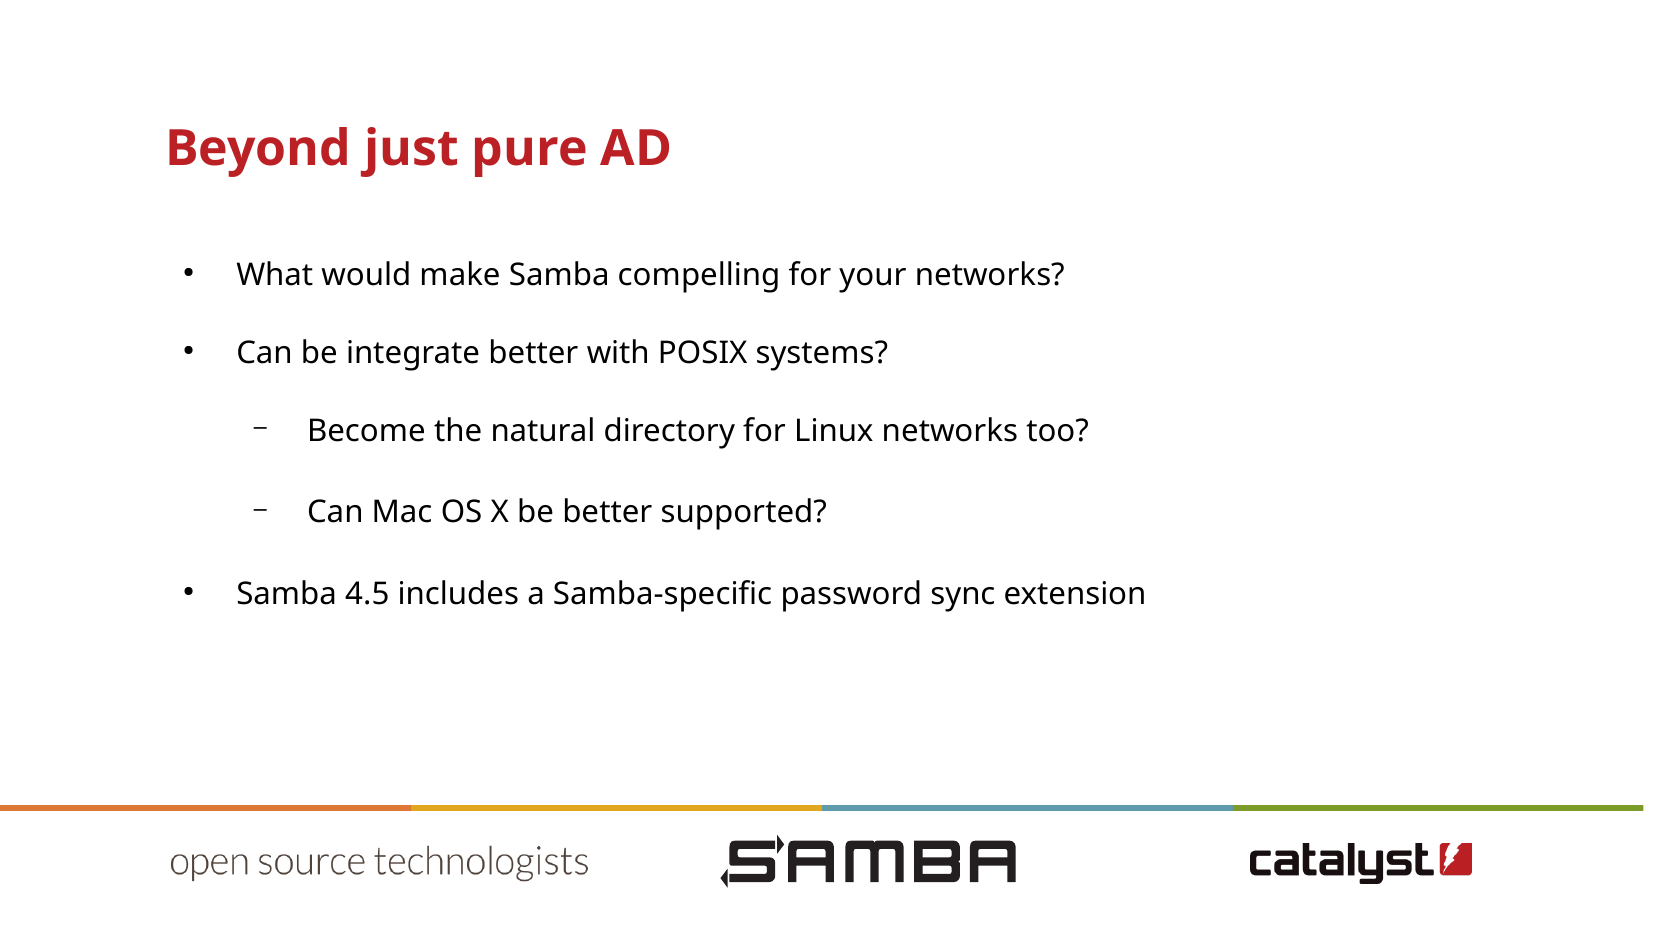

# Beyond just pure AD
What would make Samba compelling for your networks?
Can be integrate better with POSIX systems?
Become the natural directory for Linux networks too?
Can Mac OS X be better supported?
Samba 4.5 includes a Samba-specific password sync extension